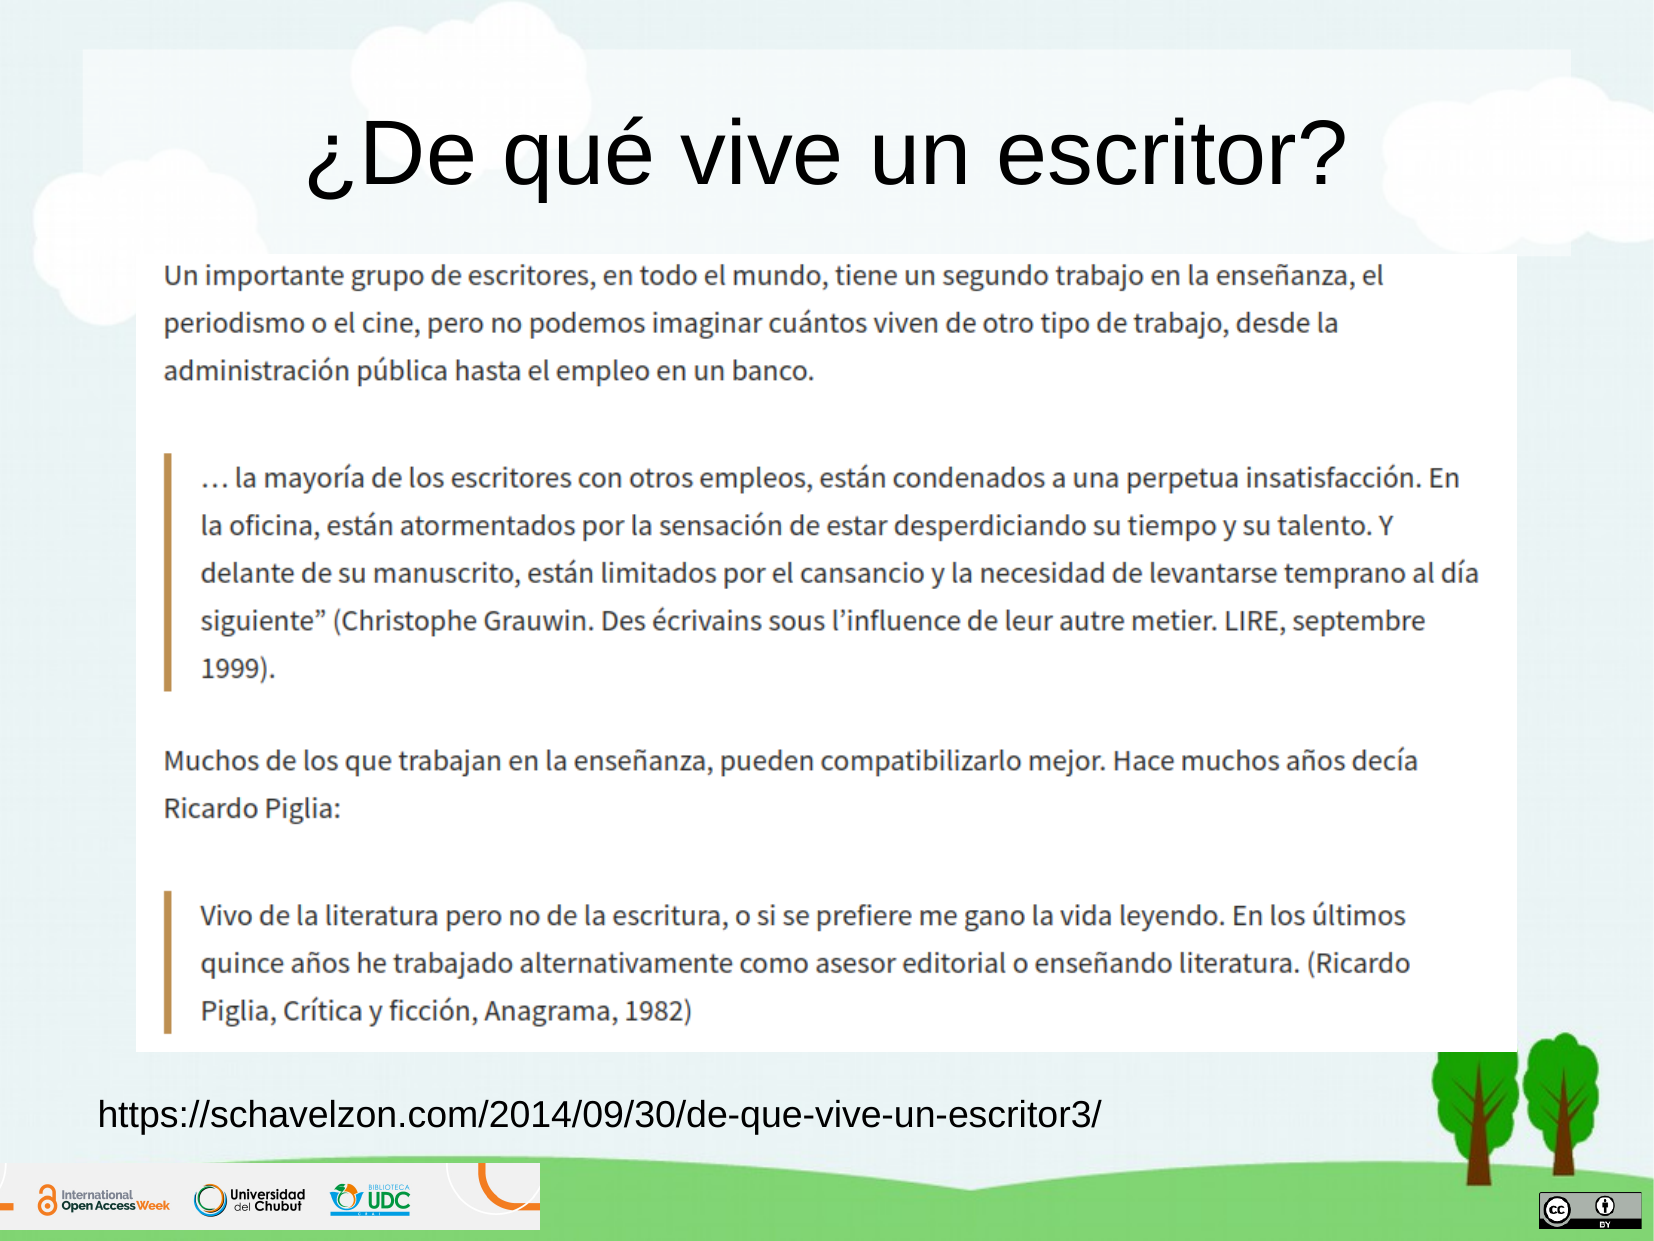

# ¿De qué vive un escritor?
https://schavelzon.com/2014/09/30/de-que-vive-un-escritor3/
15